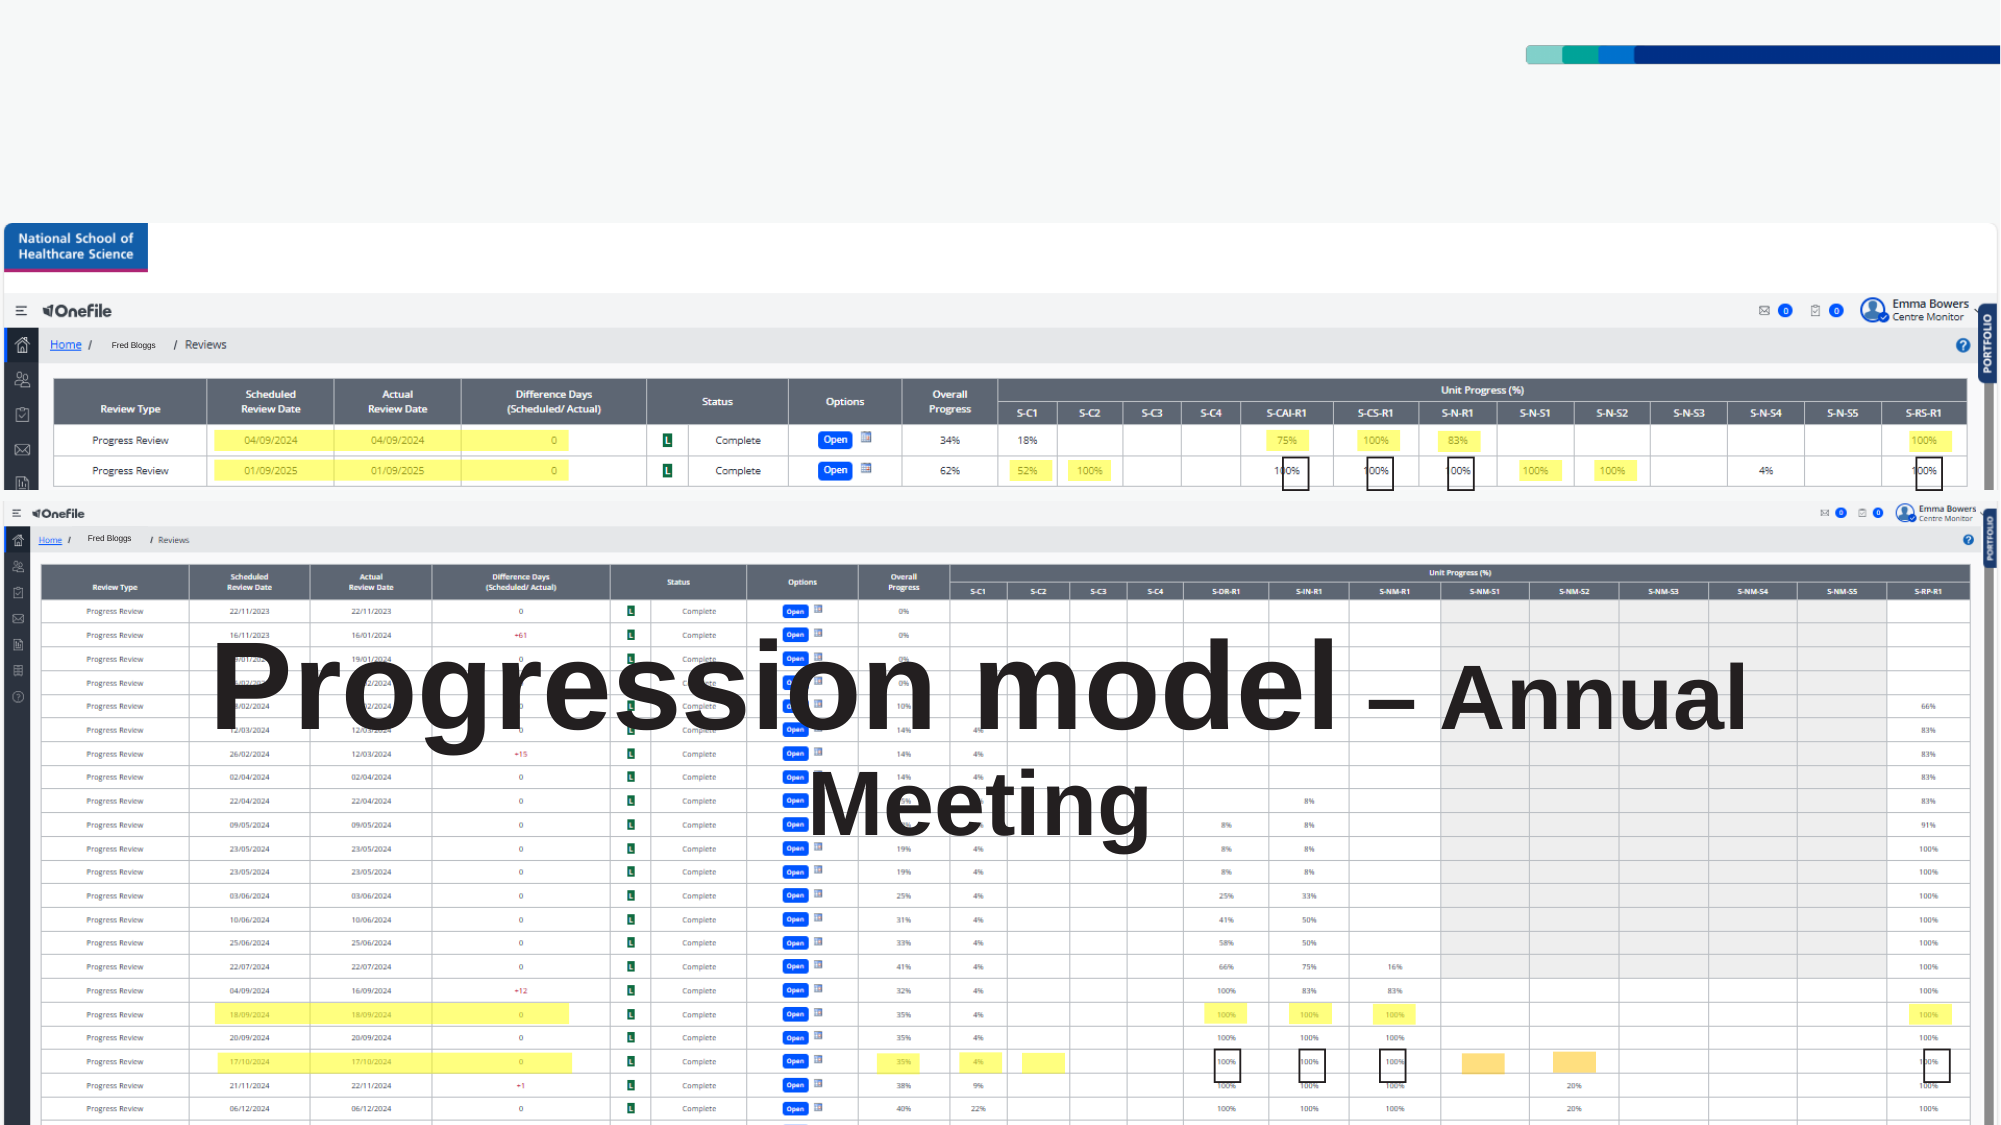

Fred Bloggs




# Progression model – Annual Meeting
Fred Bloggs



